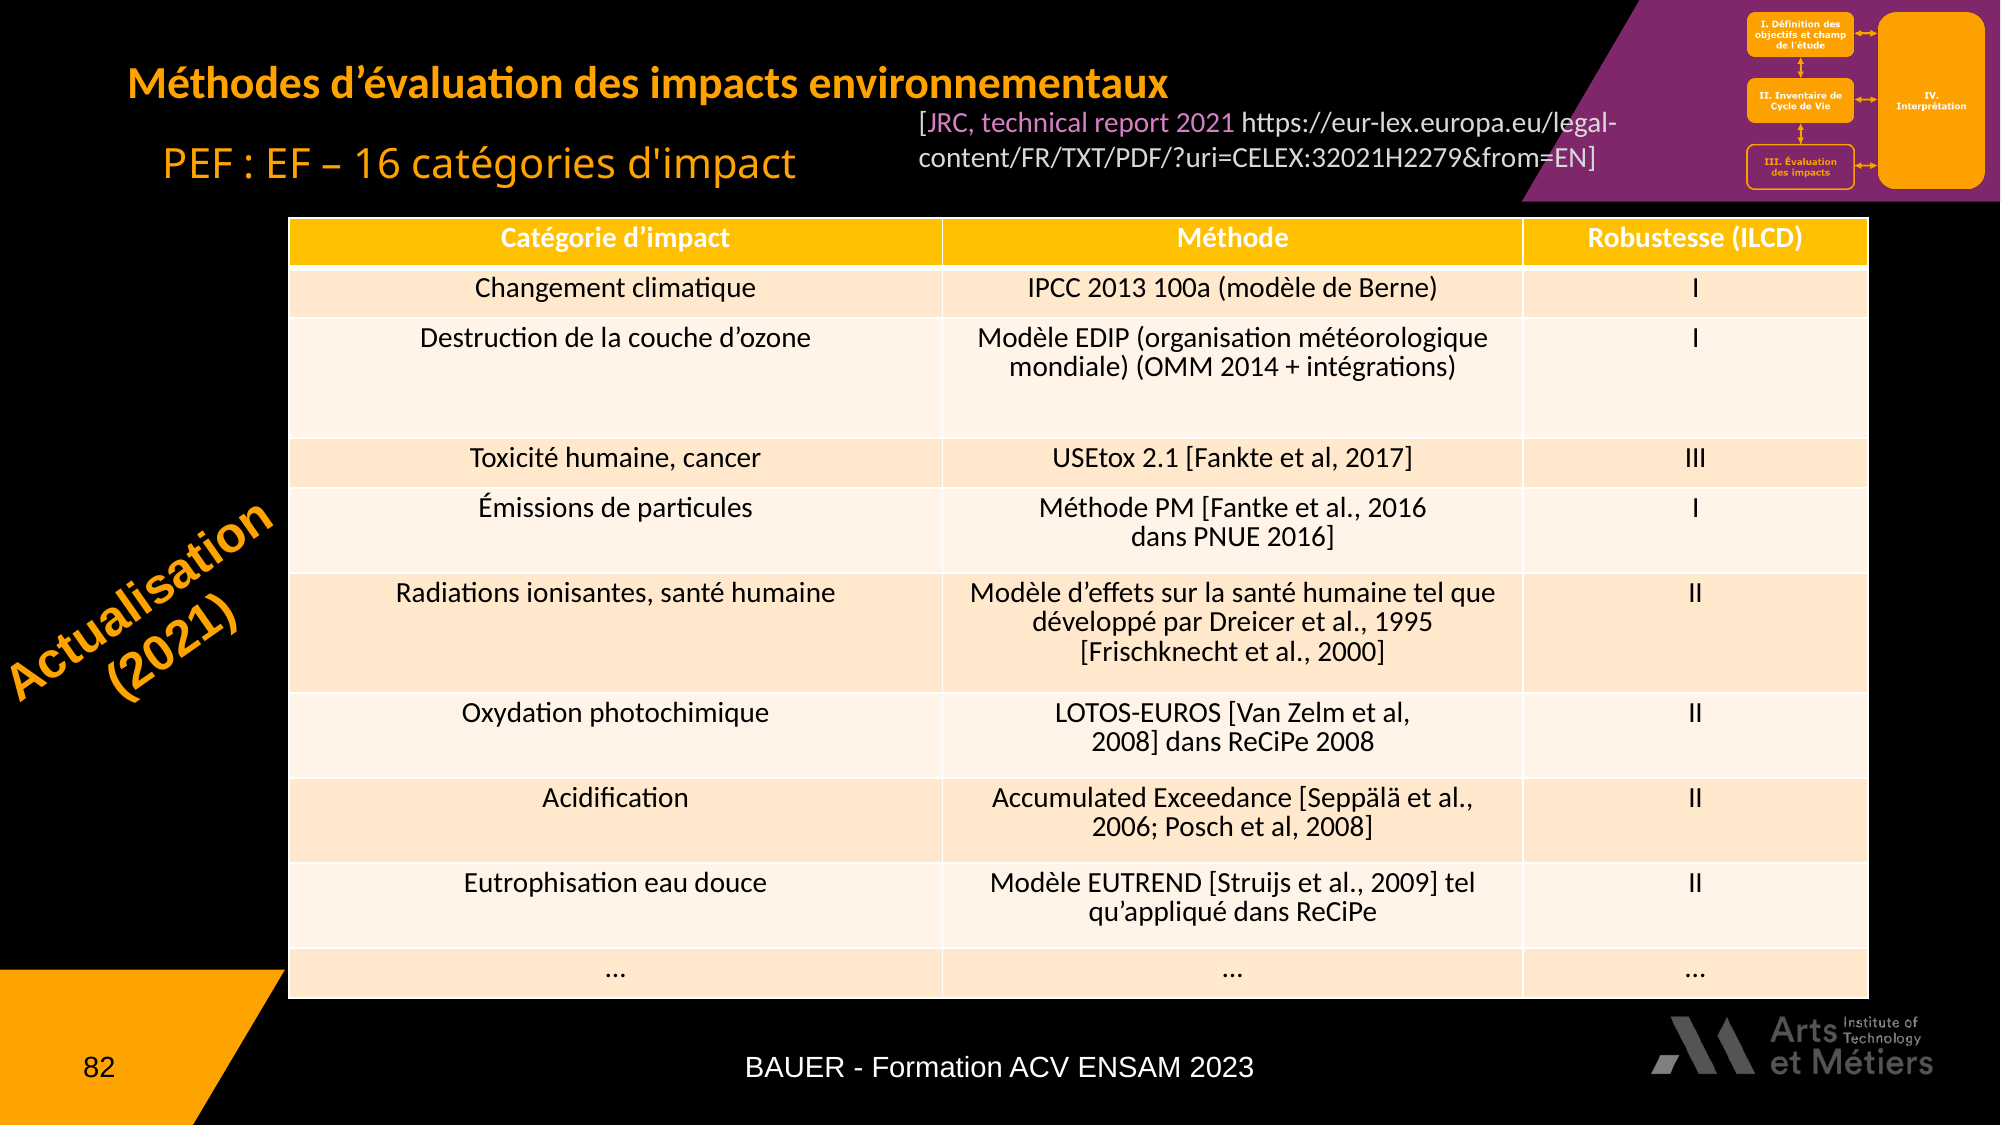

# Méthodes d’évaluation des impacts environnementaux
[JRC, technical report 2021 https://eur-lex.europa.eu/legal-content/FR/TXT/PDF/?uri=CELEX:32021H2279&from=EN]
PEF : EF – 16 catégories d'impact
| Catégorie d’impact | Méthode | Robustesse (ILCD) |
| --- | --- | --- |
| Changement climatique | IPCC 2013 100a (modèle de Berne) | I |
| Destruction de la couche d’ozone | Modèle EDIP (organisation météorologique mondiale) (OMM 2014 + intégrations) | I |
| Toxicité humaine, cancer | USEtox 2.1 [Fankte et al, 2017] | III |
| Émissions de particules | Méthode PM [Fantke et al., 2016 dans PNUE 2016] | I |
| Radiations ionisantes, santé humaine | Modèle d’effets sur la santé humaine tel que développé par Dreicer et al., 1995 [Frischknecht et al., 2000] | II |
| Oxydation photochimique | LOTOS-EUROS [Van Zelm et al, 2008] dans ReCiPe 2008 | II |
| Acidification | Accumulated Exceedance [Seppälä et al., 2006; Posch et al, 2008] | II |
| Eutrophisation eau douce | Modèle EUTREND [Struijs et al., 2009] tel qu’appliqué dans ReCiPe | II |
| … | … | … |
Actualisation
(2021)